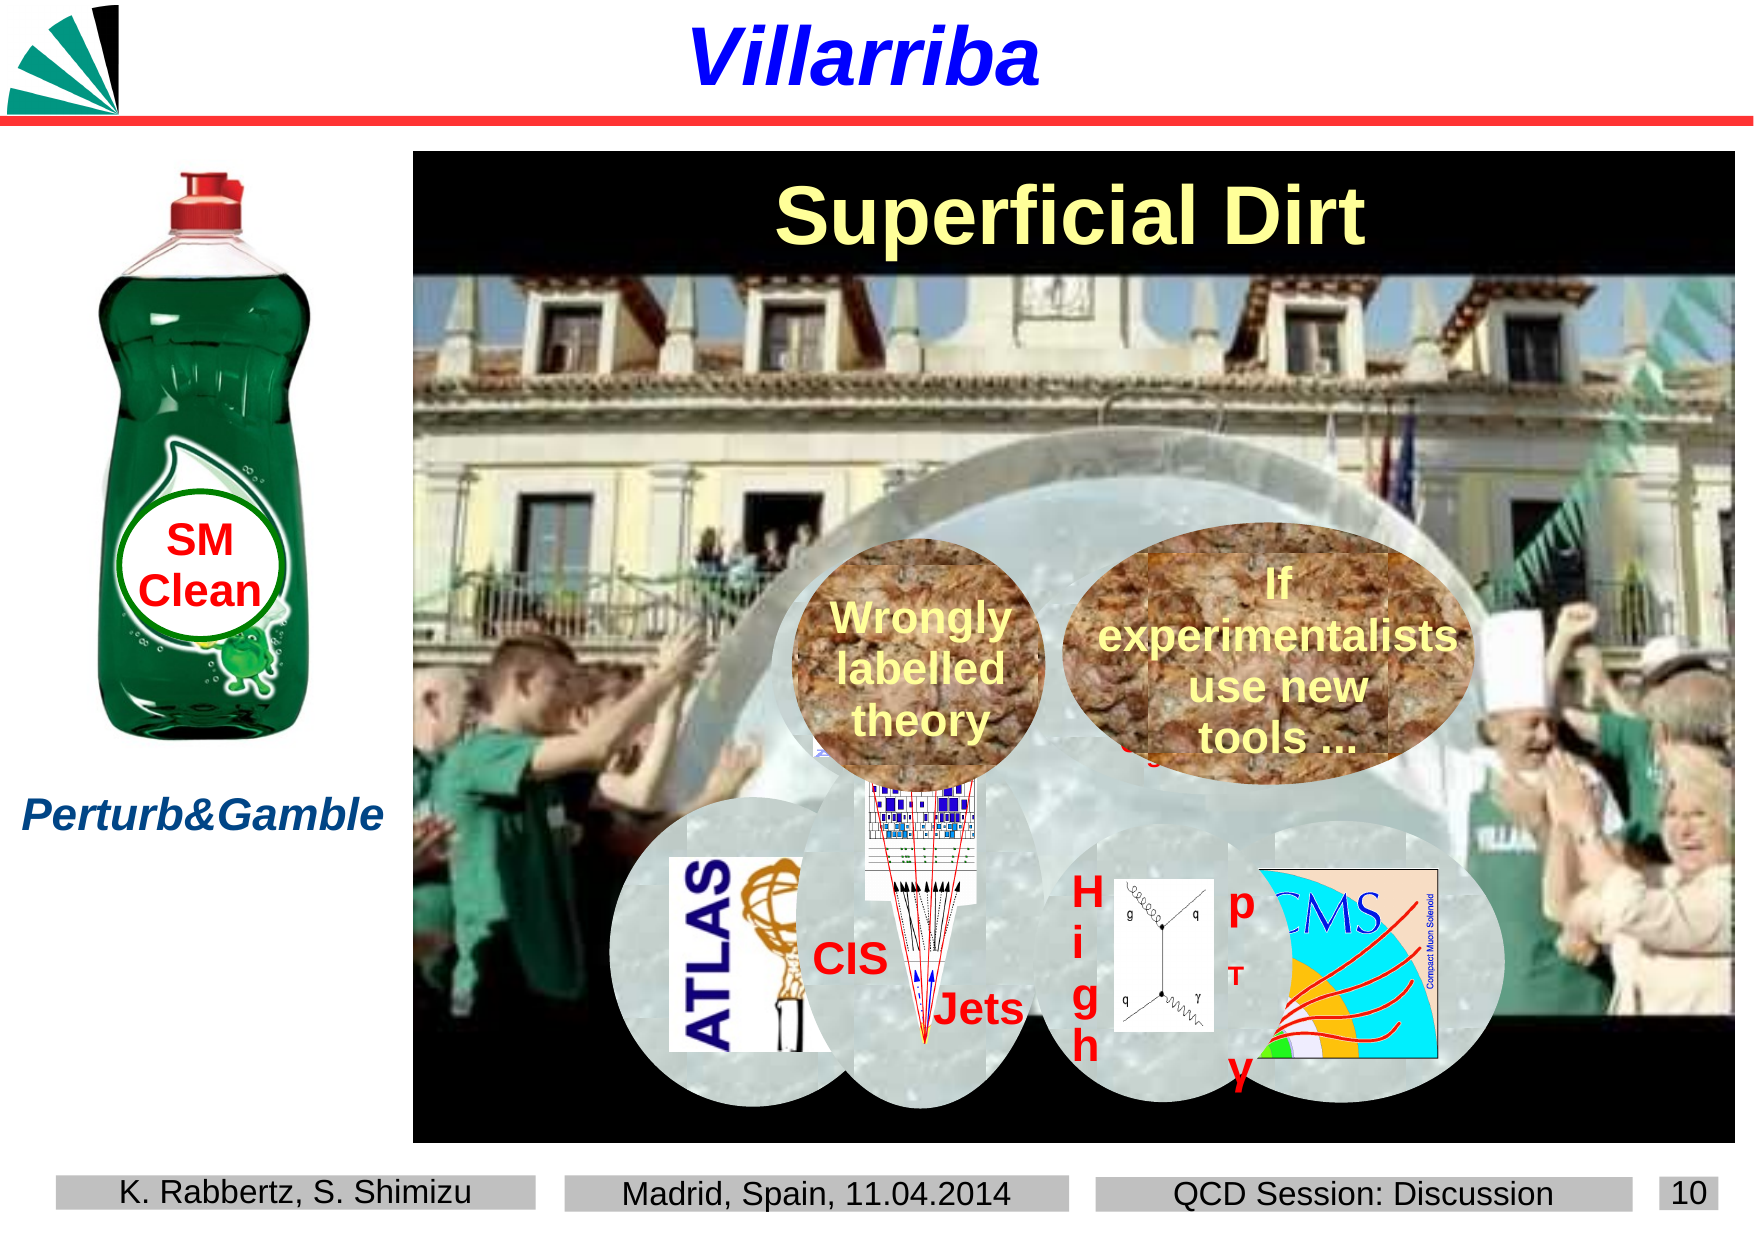

# Villarriba
SM
Clean
Superficial Dirt
If
experimentalists
use new
tools ...
Wrongly
labelled
theory
NkLO (+PS)
αs, α, αw
CIS
Jets
Perturb&Gamble
H
i
g
h
pT
γ